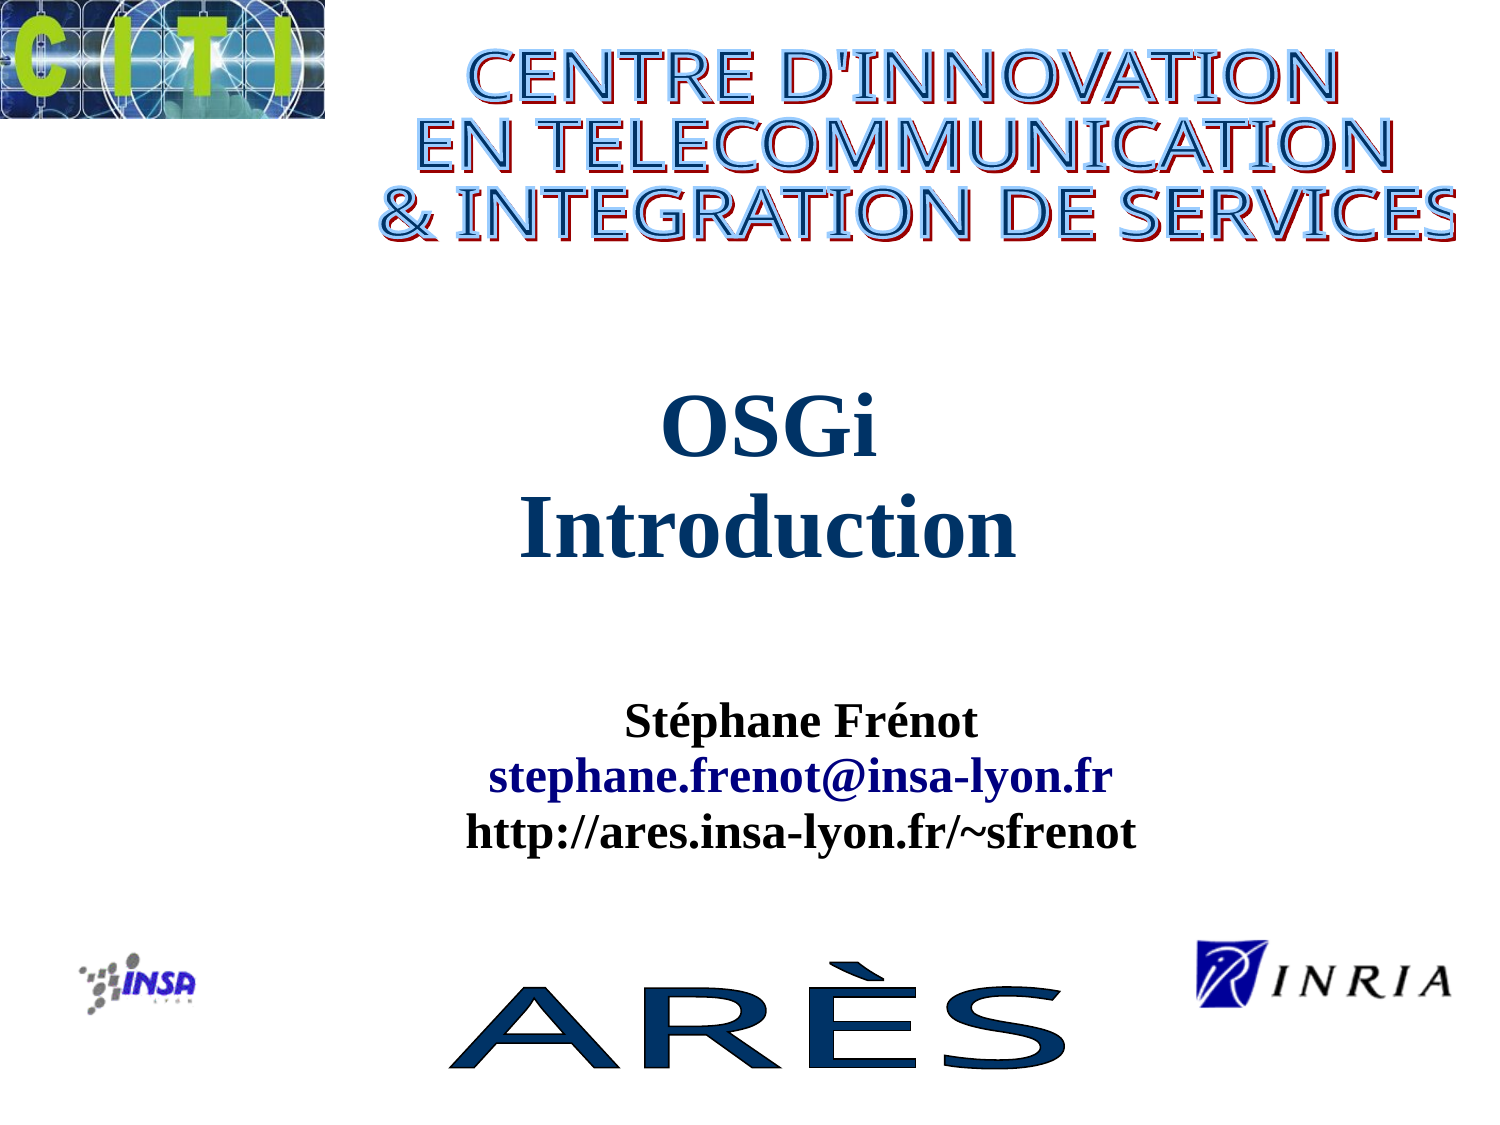

# OSGi Introduction
Stéphane Frénot
stephane.frenot@insa-lyon.fr
http://ares.insa-lyon.fr/~sfrenot